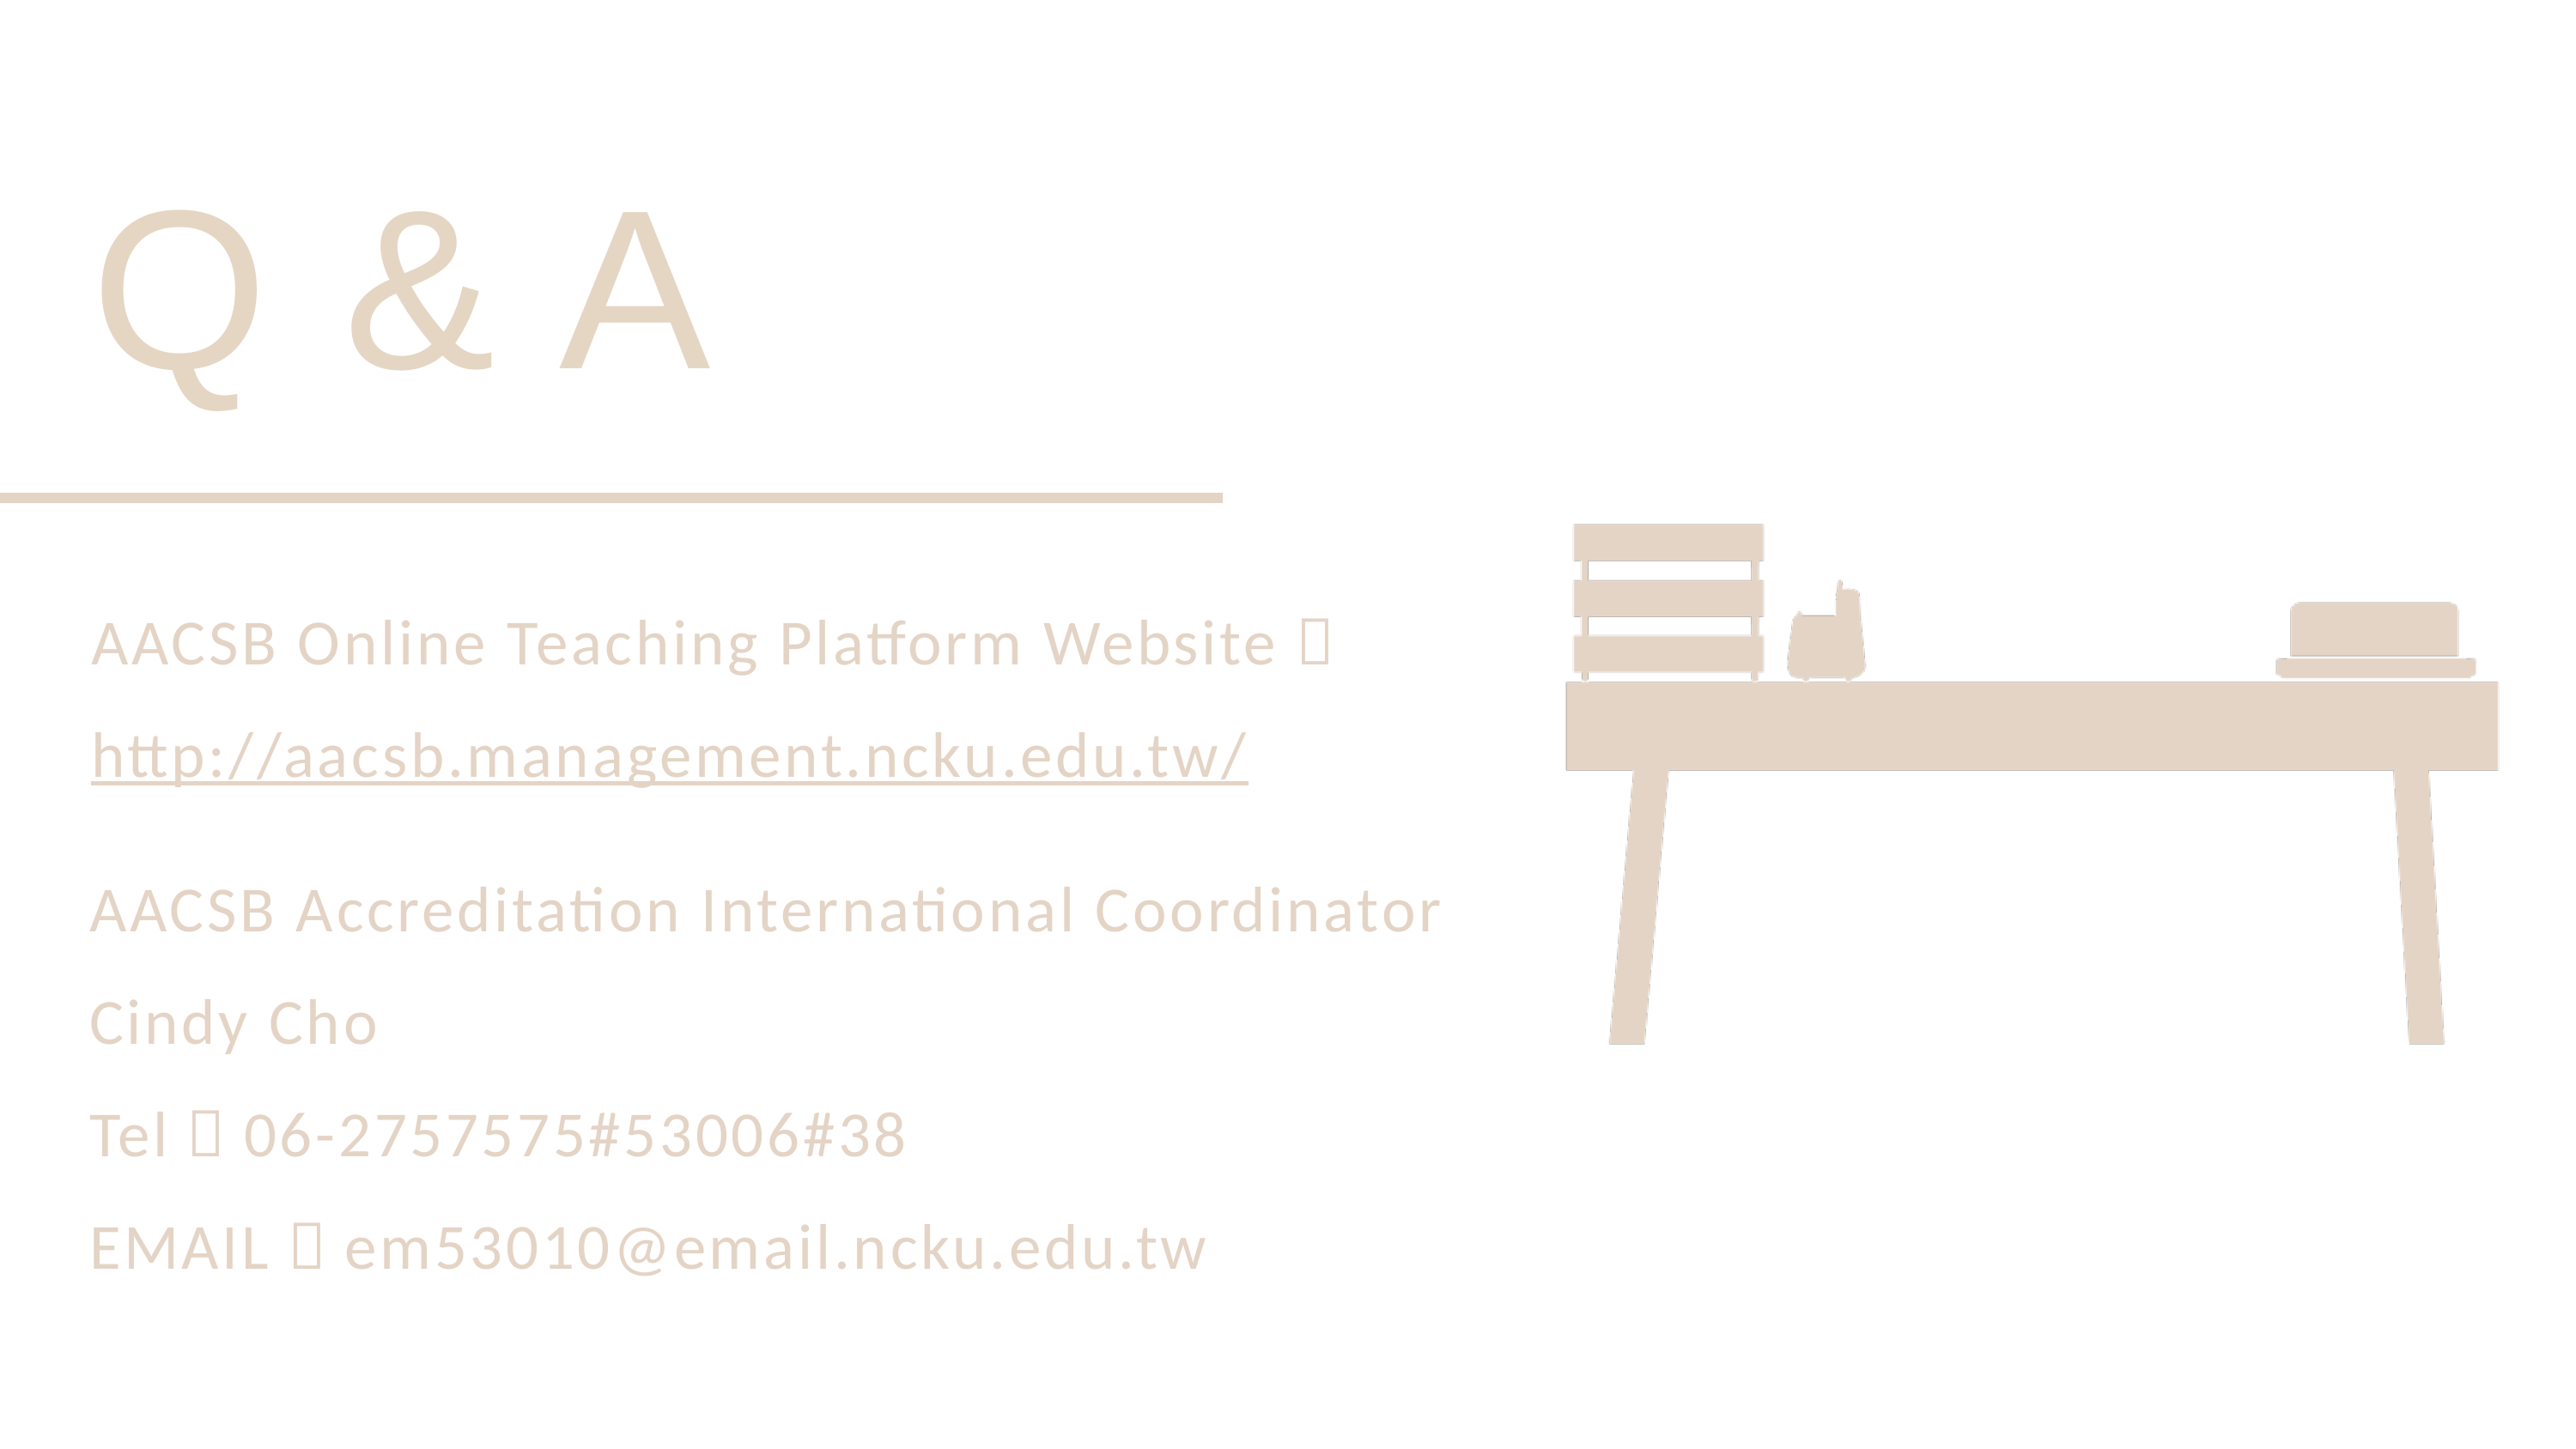

Q & A
AACSB Online Teaching Platform Website：
http://aacsb.management.ncku.edu.tw/
AACSB Accreditation International Coordinator
Cindy Cho
Tel：06-2757575#53006#38
EMAIL：em53010@email.ncku.edu.tw